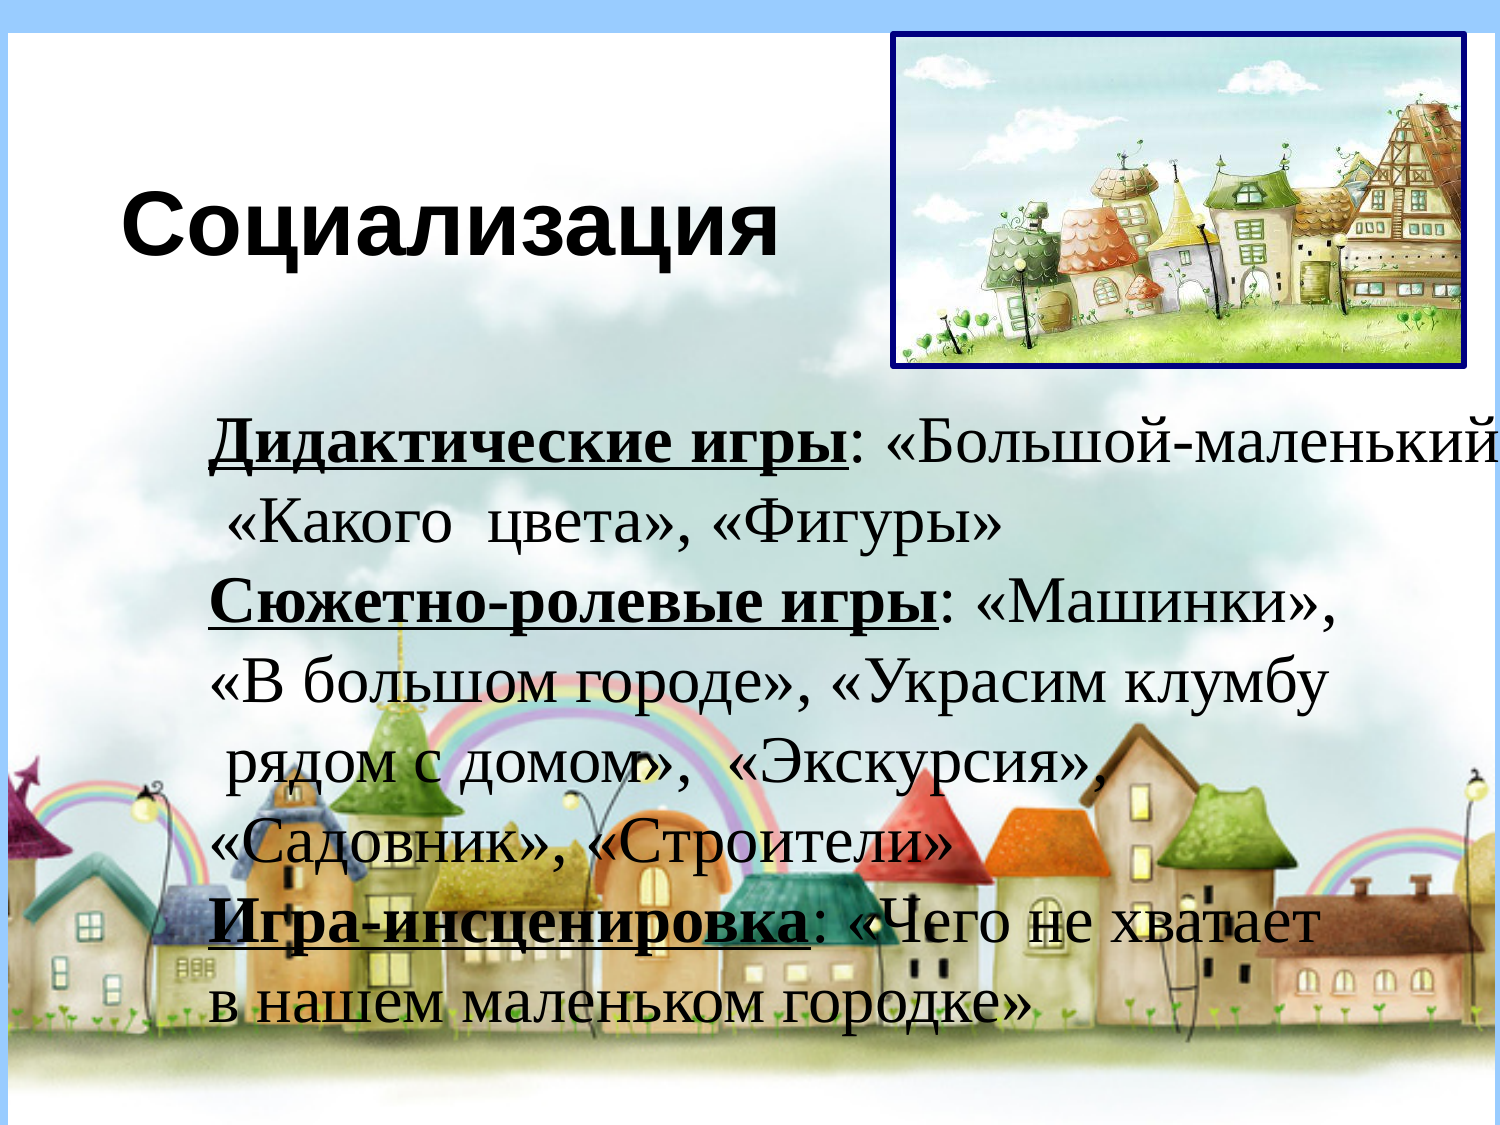

Социализация
Дидактические игры: «Большой-маленький»,
 «Какого цвета», «Фигуры»
Сюжетно-ролевые игры: «Машинки»,
«В большом городе», «Украсим клумбу
 рядом с домом», «Экскурсия»,
«Садовник», «Строители»
Игра-инсценировка: «Чего не хватает
в нашем маленьком городке»